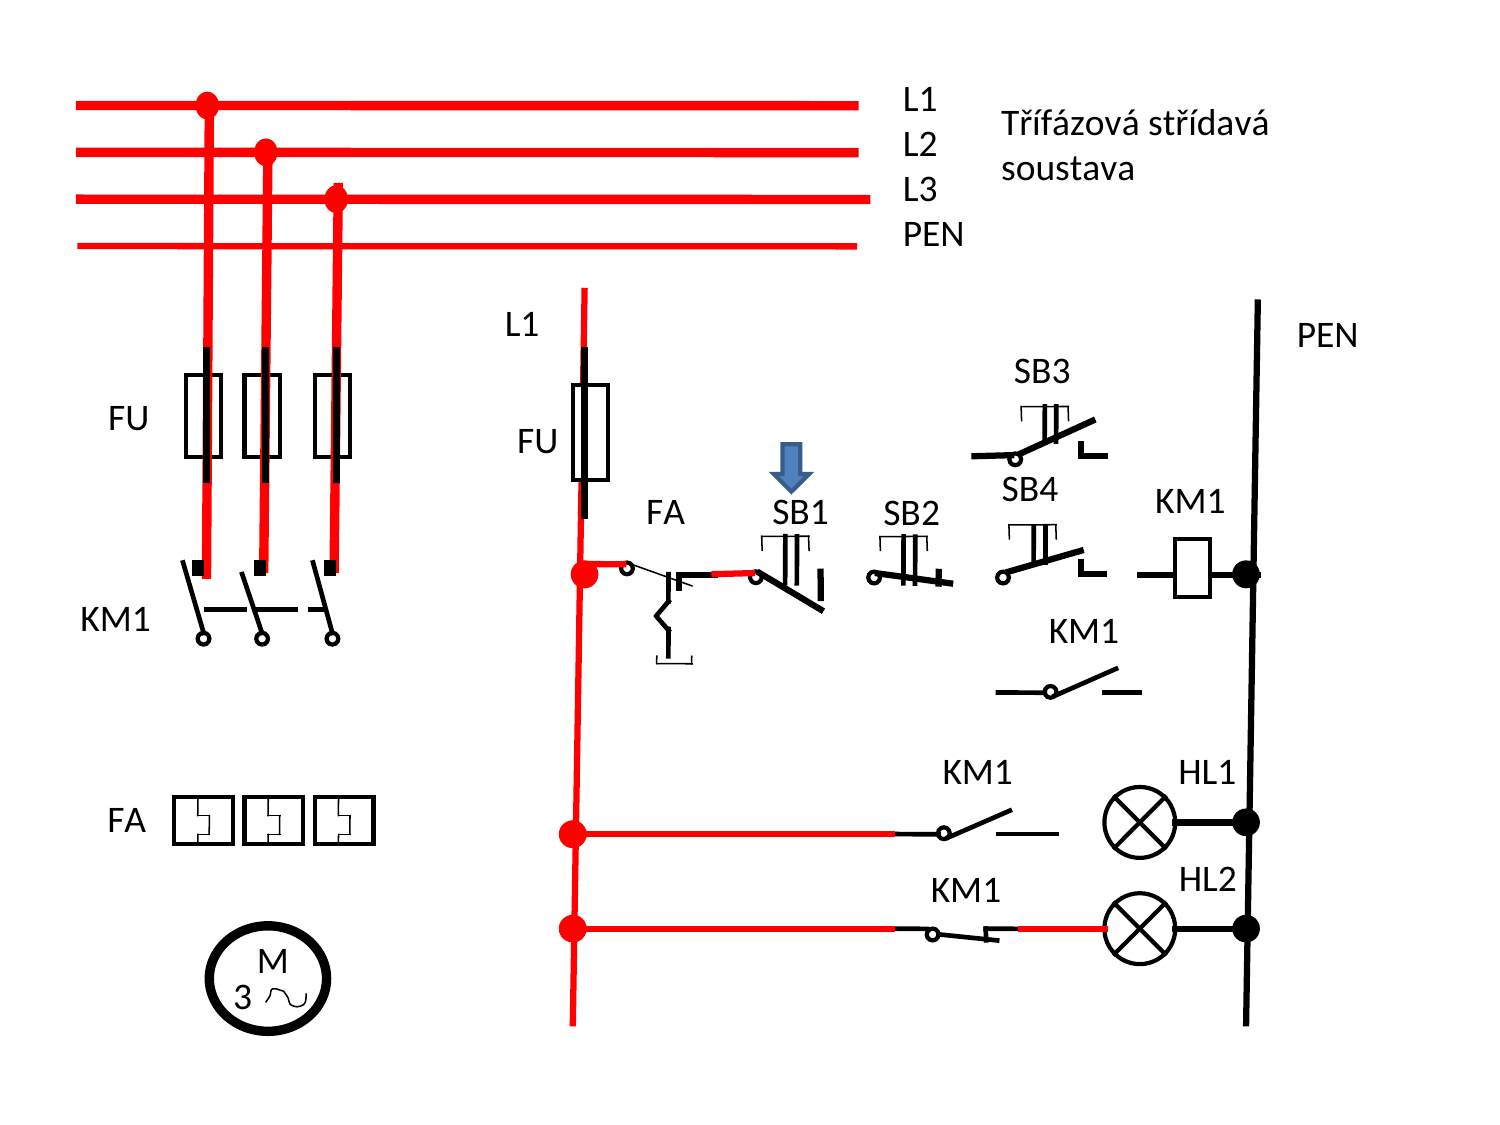

L1
L2
L3
PEN
Třífázová střídavá soustava
L1
PEN
SB3
FU
FU
SB4
SB2
KM1
KM1
FA
SB1
KM1
KM1
HL1
FA
HL2
KM1
M
3